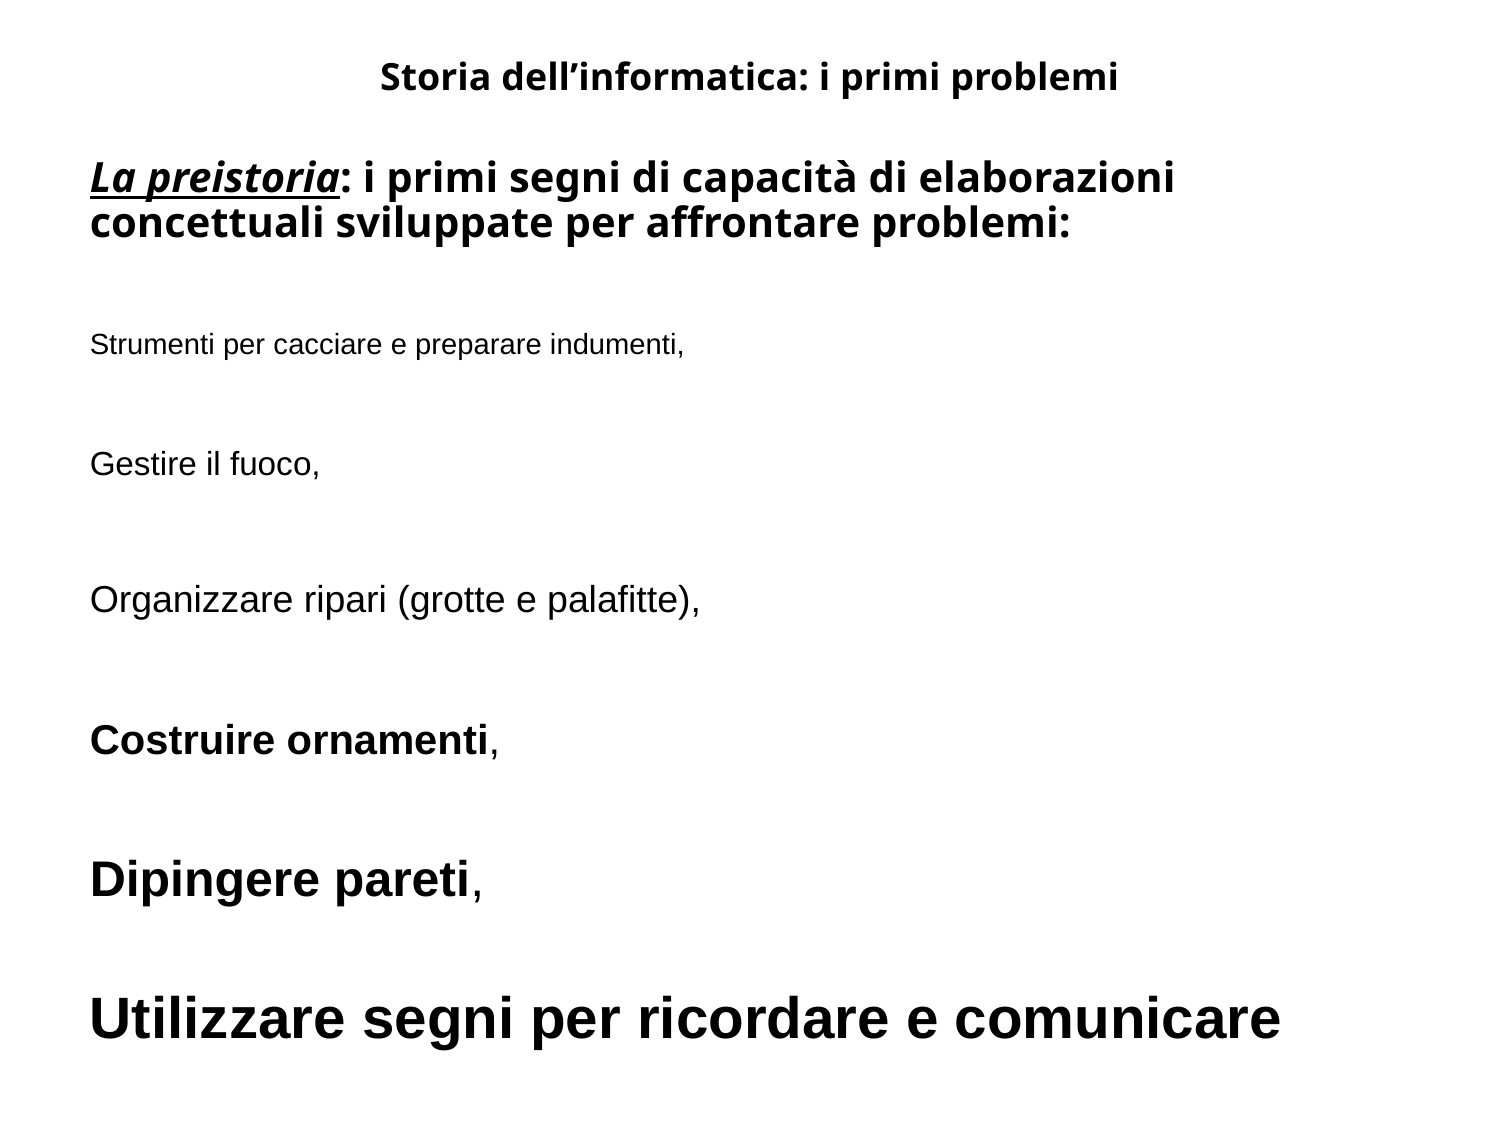

# Storia dell’informatica: i primi problemi
La preistoria: i primi segni di capacità di elaborazioni concettuali sviluppate per affrontare problemi:
Strumenti per cacciare e preparare indumenti,
Gestire il fuoco,
Organizzare ripari (grotte e palafitte),
Costruire ornamenti,
Dipingere pareti,
Utilizzare segni per ricordare e comunicare